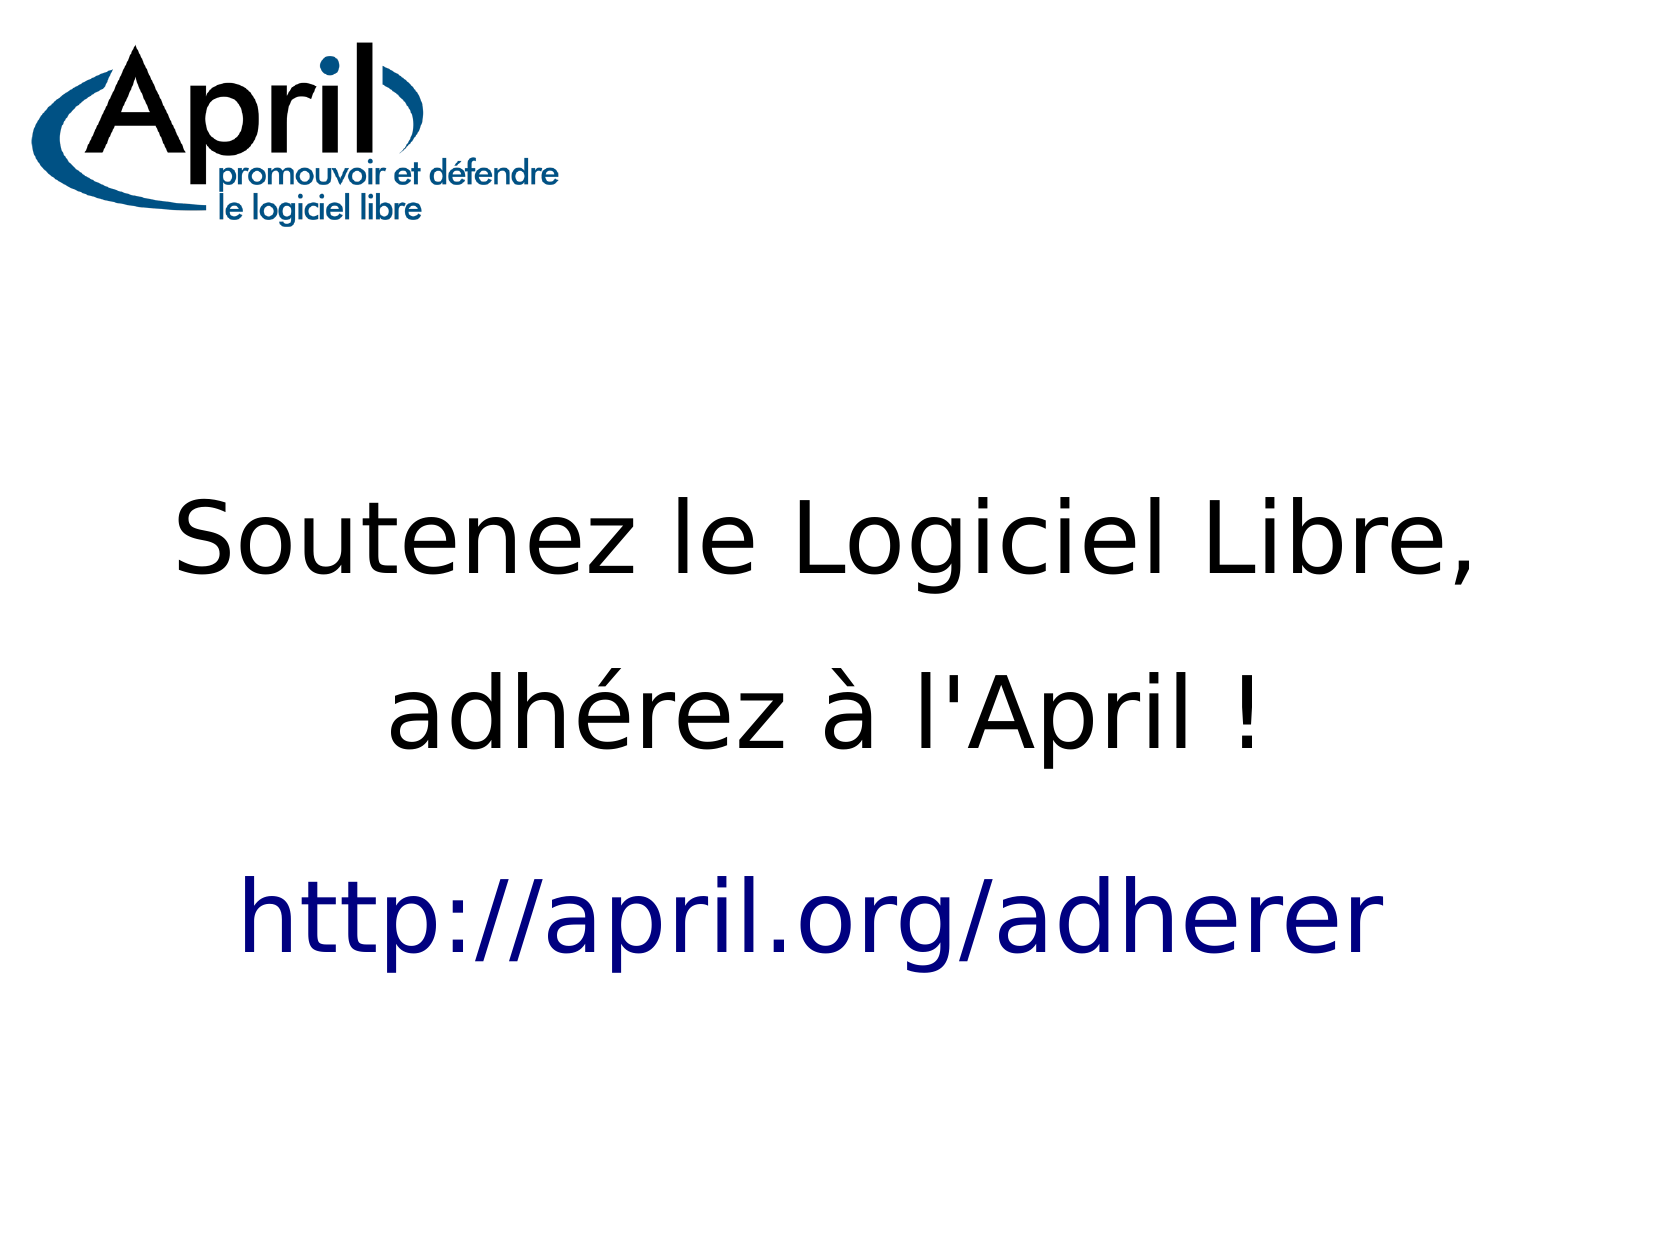

#
Soutenez le Logiciel Libre, adhérez à l'April !
http://april.org/adherer